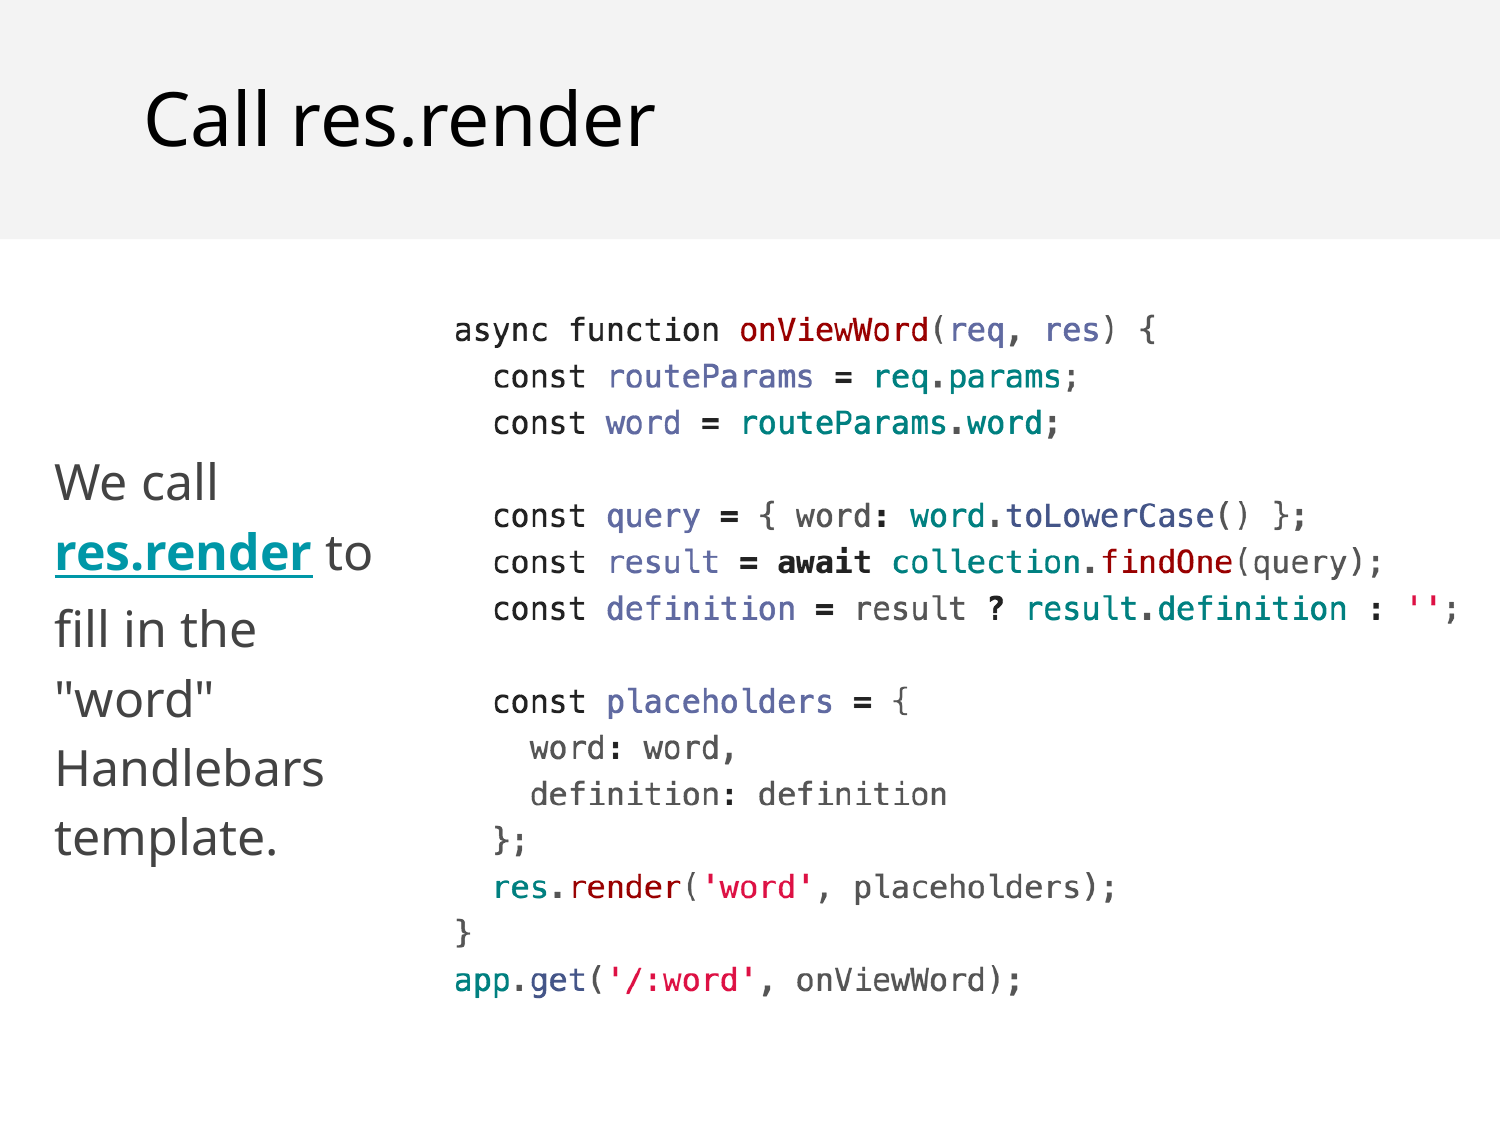

# Call res.render
We call res.render to fill in the "word" Handlebars template.